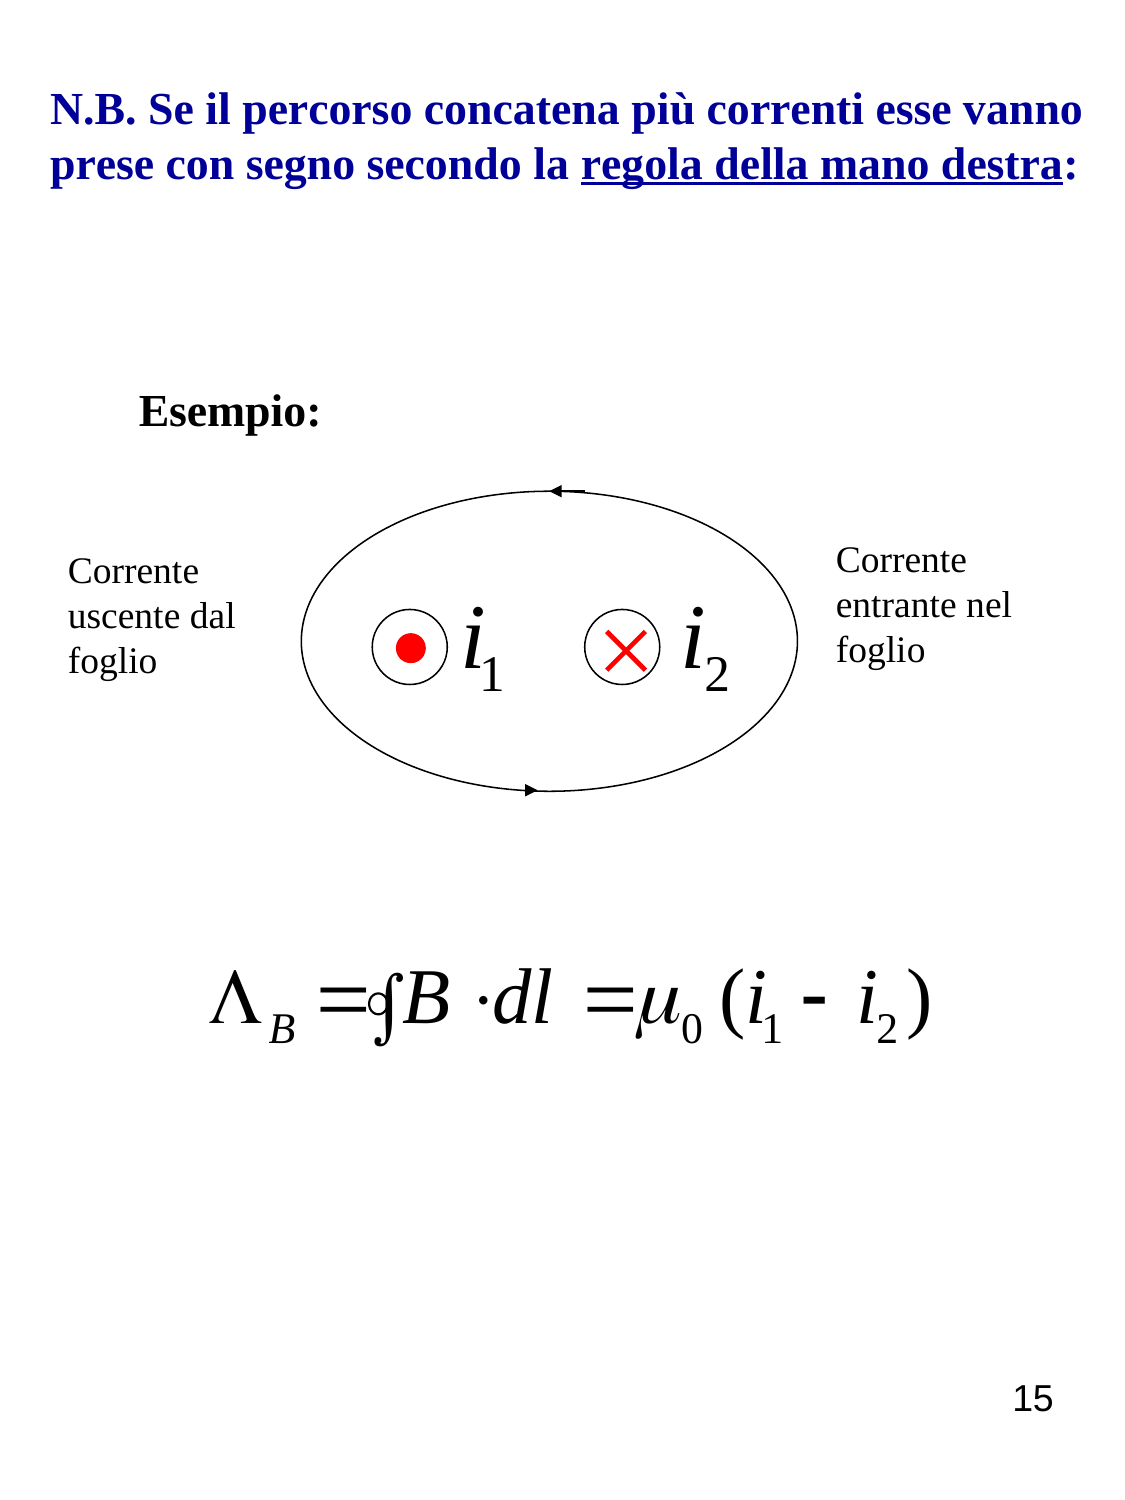

N.B. Se il percorso concatena più correnti esse vanno
prese con segno secondo la regola della mano destra:
Esempio:
Corrente
entrante nel
foglio
Corrente
uscente dal
foglio
P15 Magnetismo
15